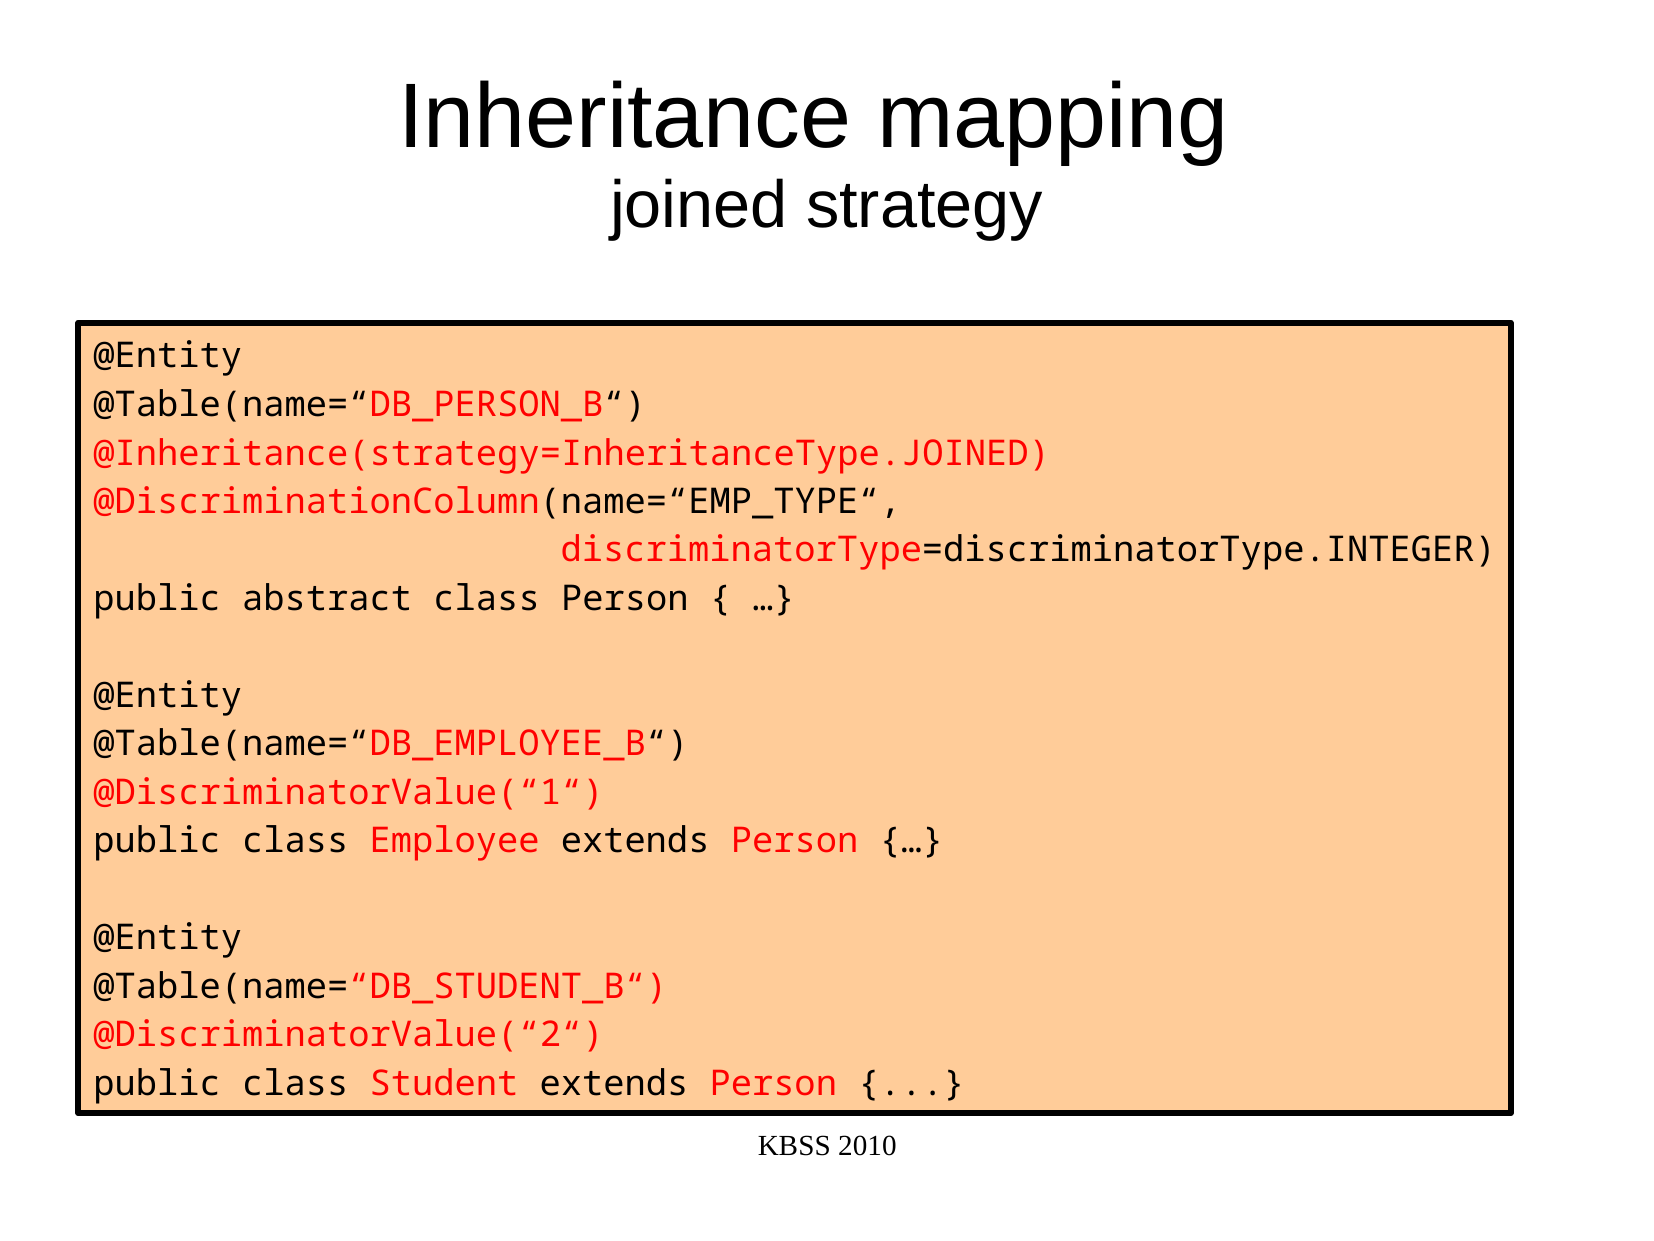

# Inheritance mapping joined strategy
@Entity
@Table(name=“DB_PERSON_B“)
@Inheritance(strategy=InheritanceType.JOINED)
@DiscriminationColumn(name=“EMP_TYPE“,
 discriminatorType=discriminatorType.INTEGER)
public abstract class Person { …}
@Entity
@Table(name=“DB_EMPLOYEE_B“)
@DiscriminatorValue(“1“)
public class Employee extends Person {…}
@Entity
@Table(name=“DB_STUDENT_B“)
@DiscriminatorValue(“2“)
public class Student extends Person {...}
KBSS 2010